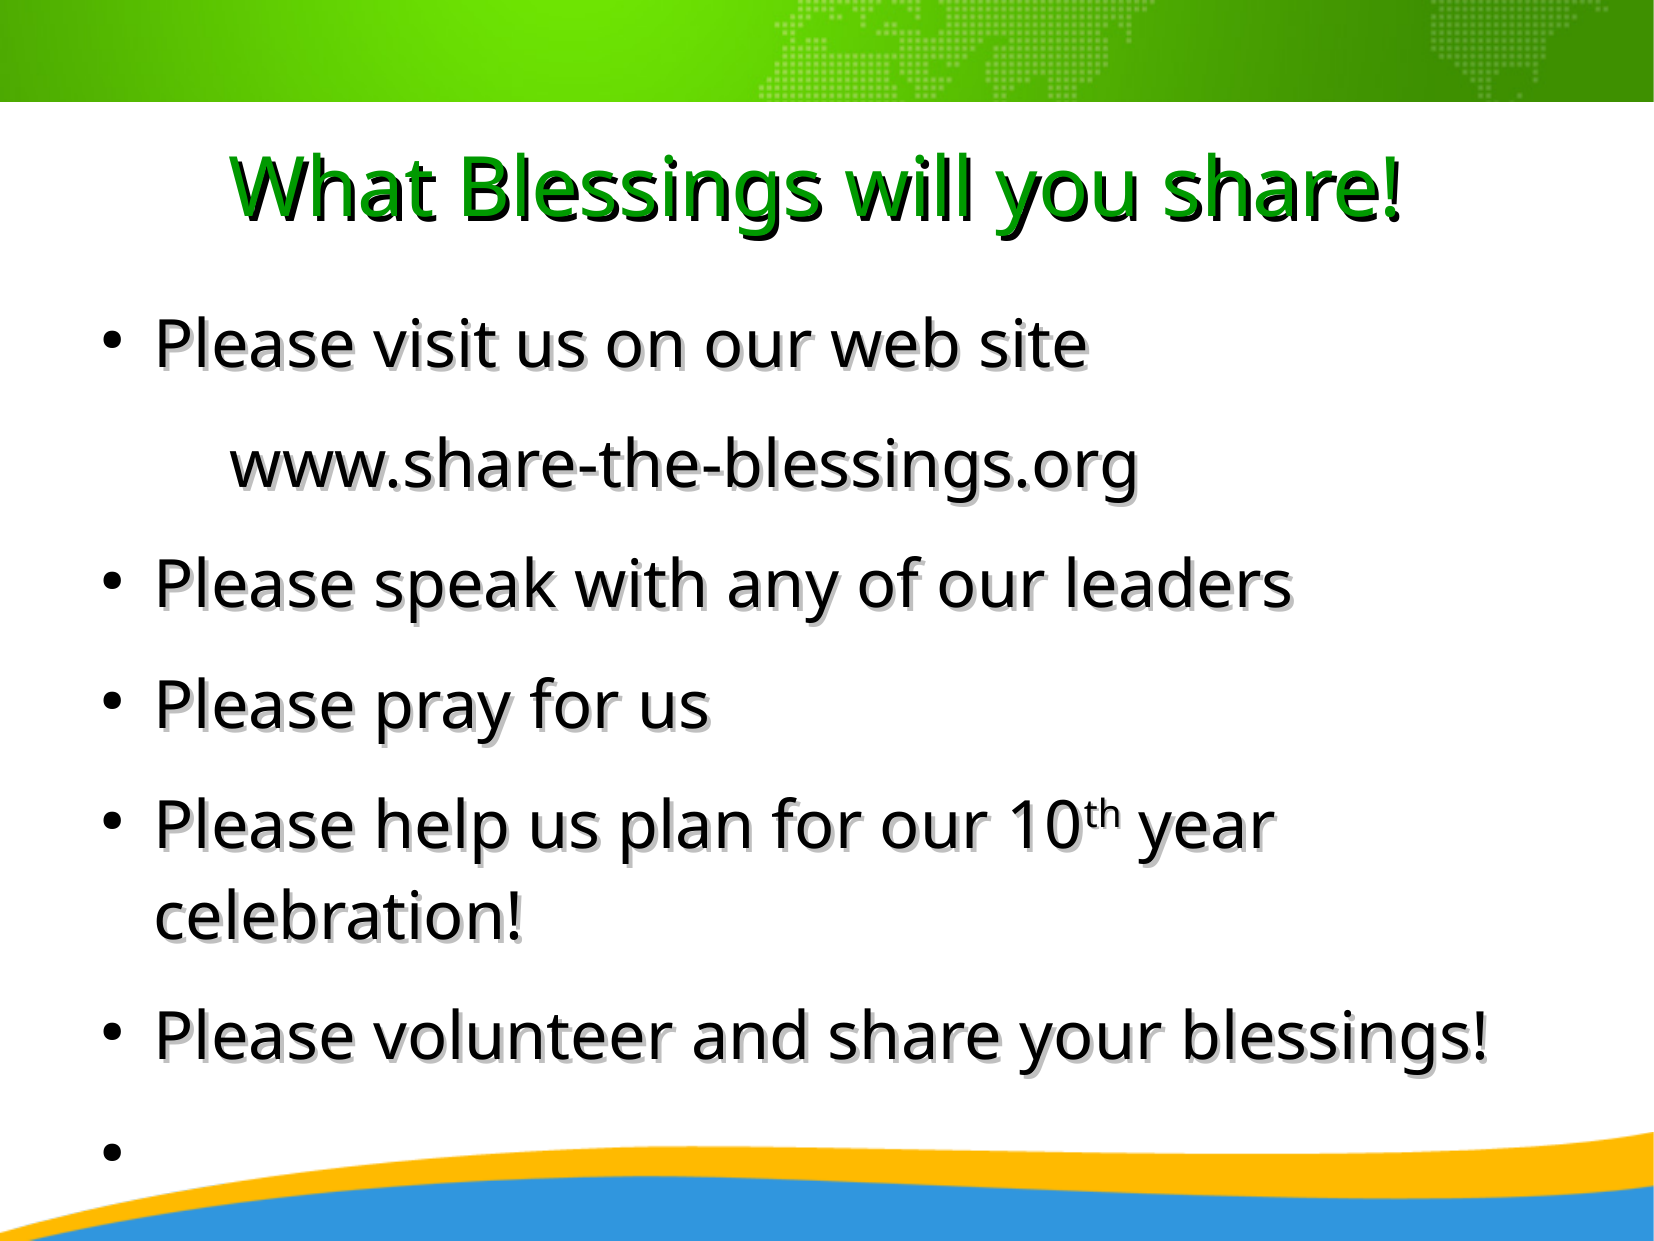

# What Blessings will you share!
Please visit us on our web site
www.share-the-blessings.org
Please speak with any of our leaders
Please pray for us
Please help us plan for our 10th year celebration!
Please volunteer and share your blessings!